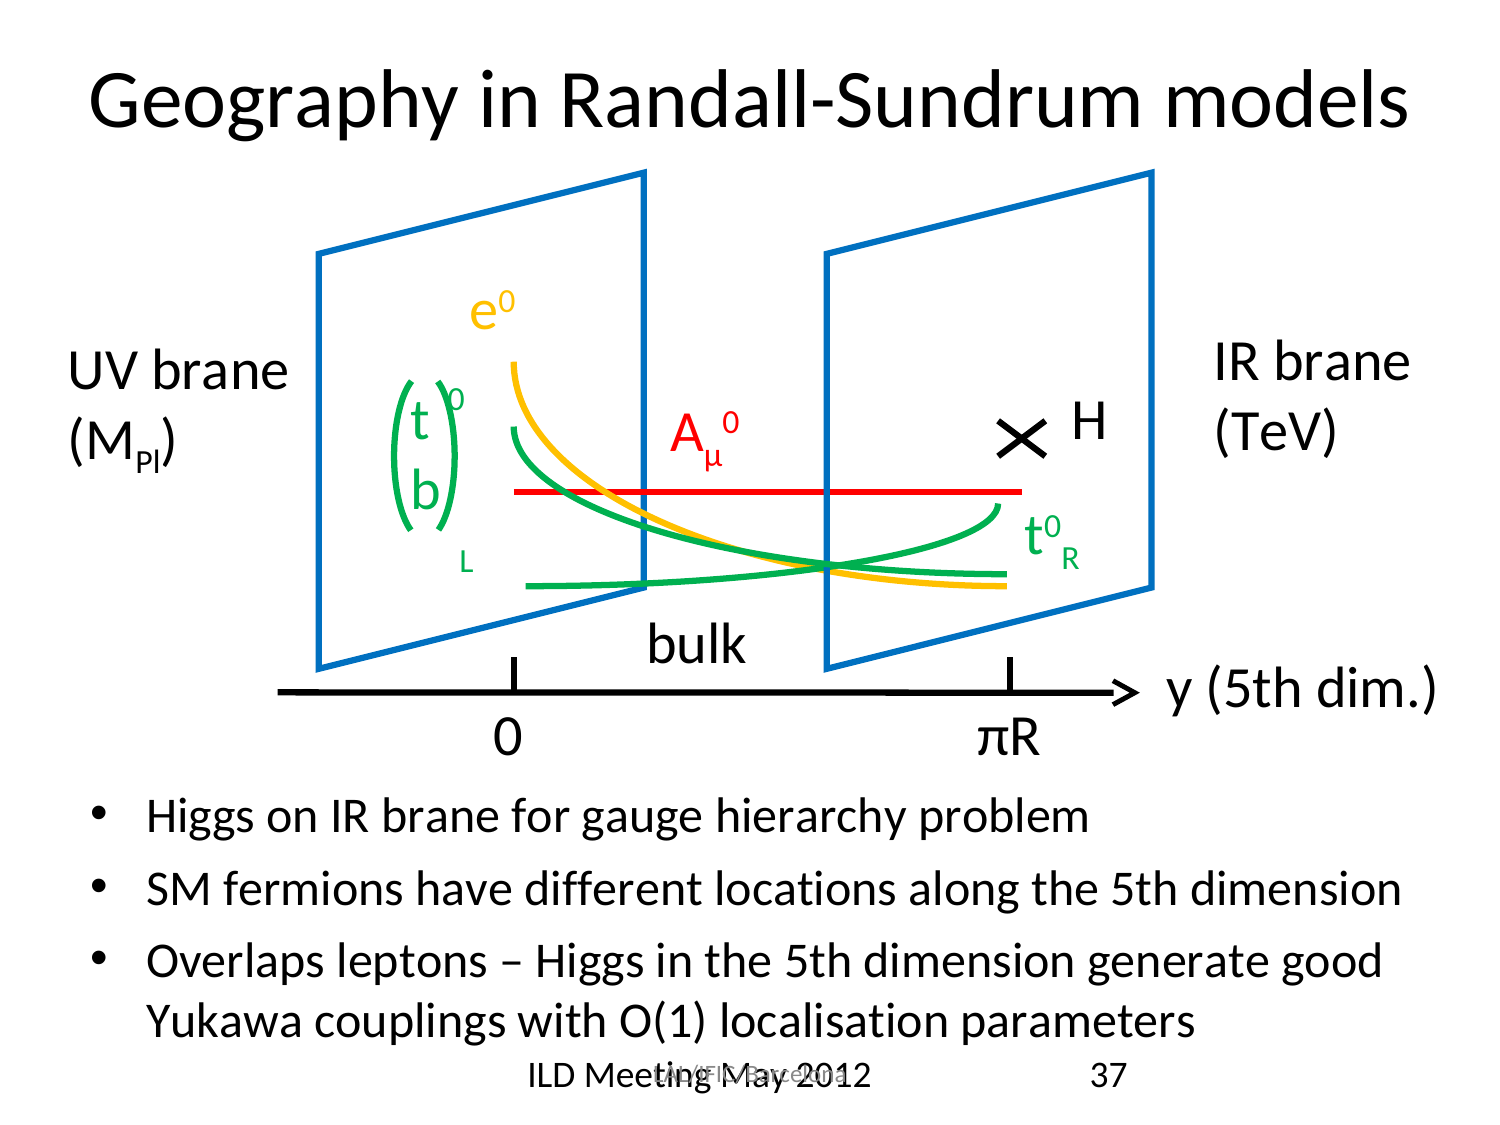

# Geography in Randall-Sundrum models
e0
IR brane
(TeV)
UV brane
(MPl)
0
t
b
H
Aµ0
t0R
L
bulk
y (5th dim.)
0
πR
Higgs on IR brane for gauge hierarchy problem
SM fermions have different locations along the 5th dimension
Overlaps leptons – Higgs in the 5th dimension generate good Yukawa couplings with O(1) localisation parameters
37
ILD Meeting May 2012
LAL/IFIC/Barcelona